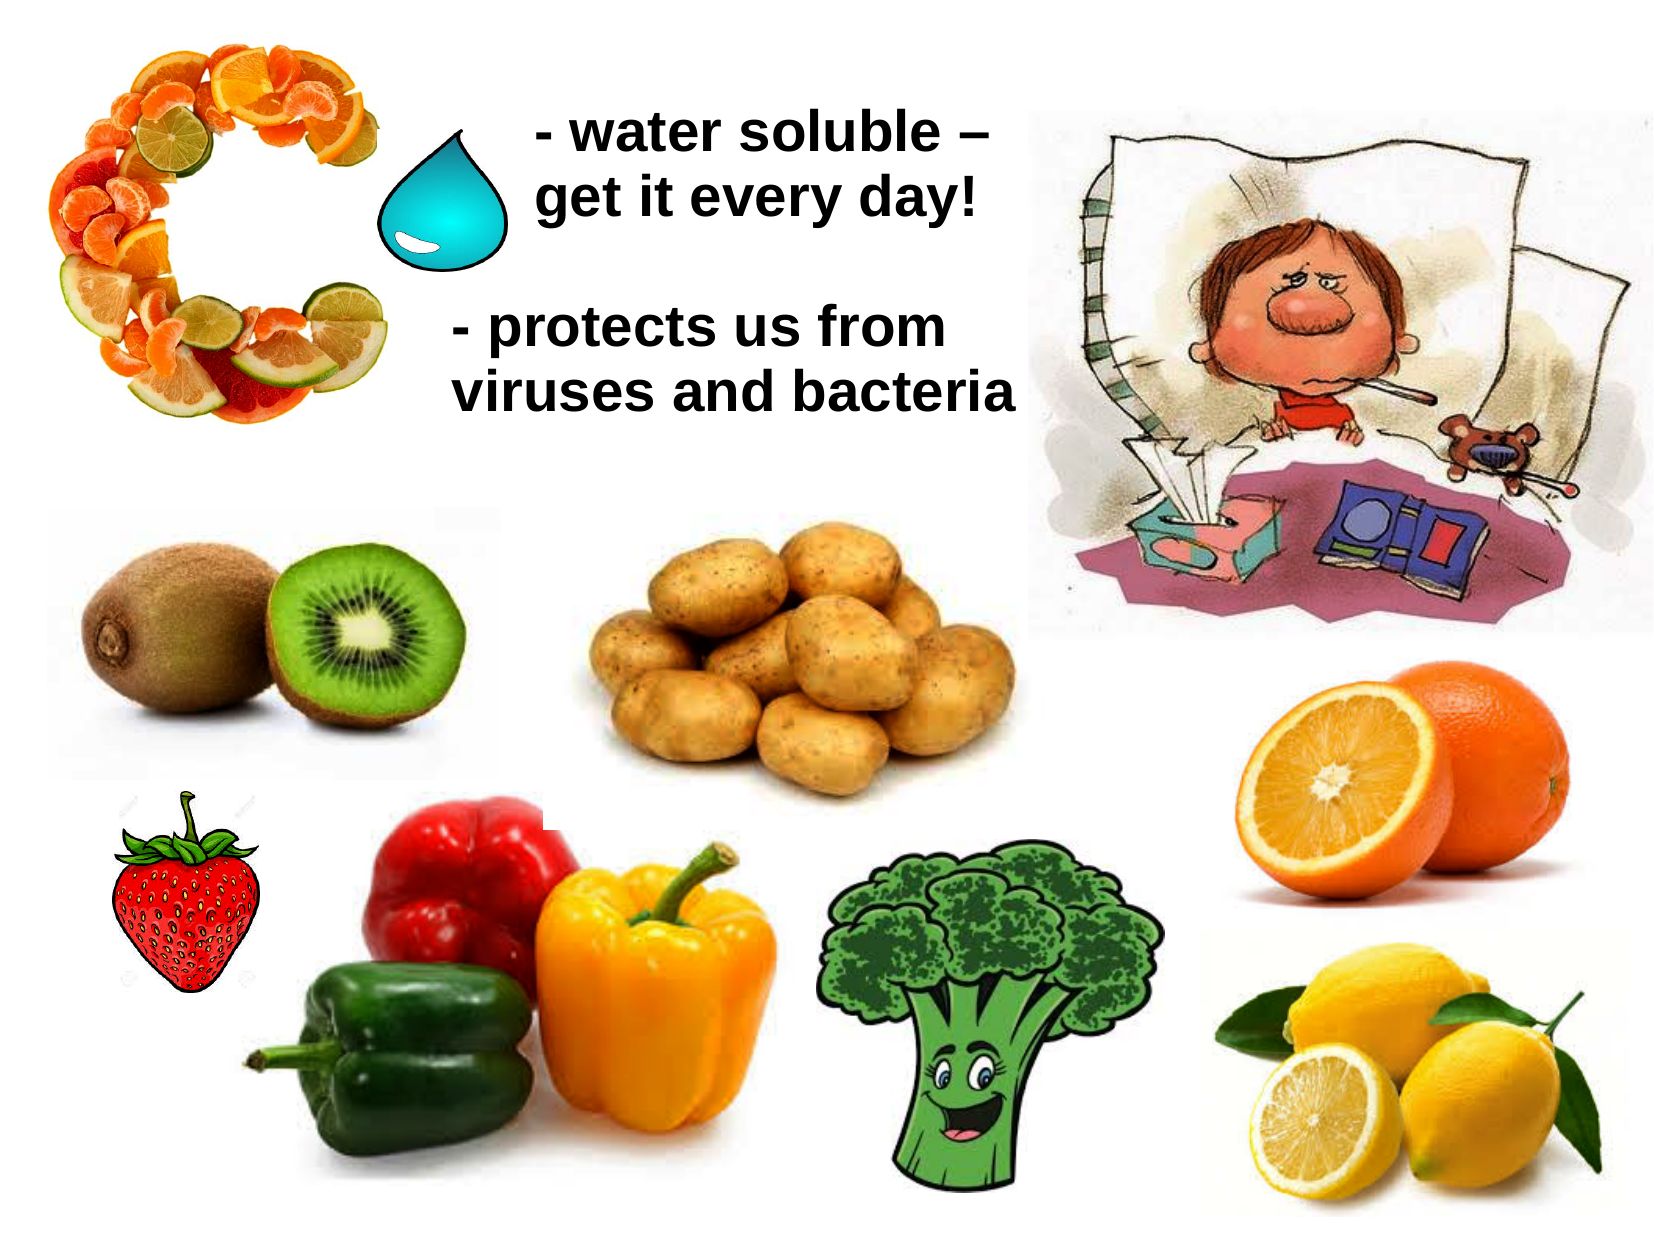

- water soluble – get it every day!
- protects us from viruses and bacteria